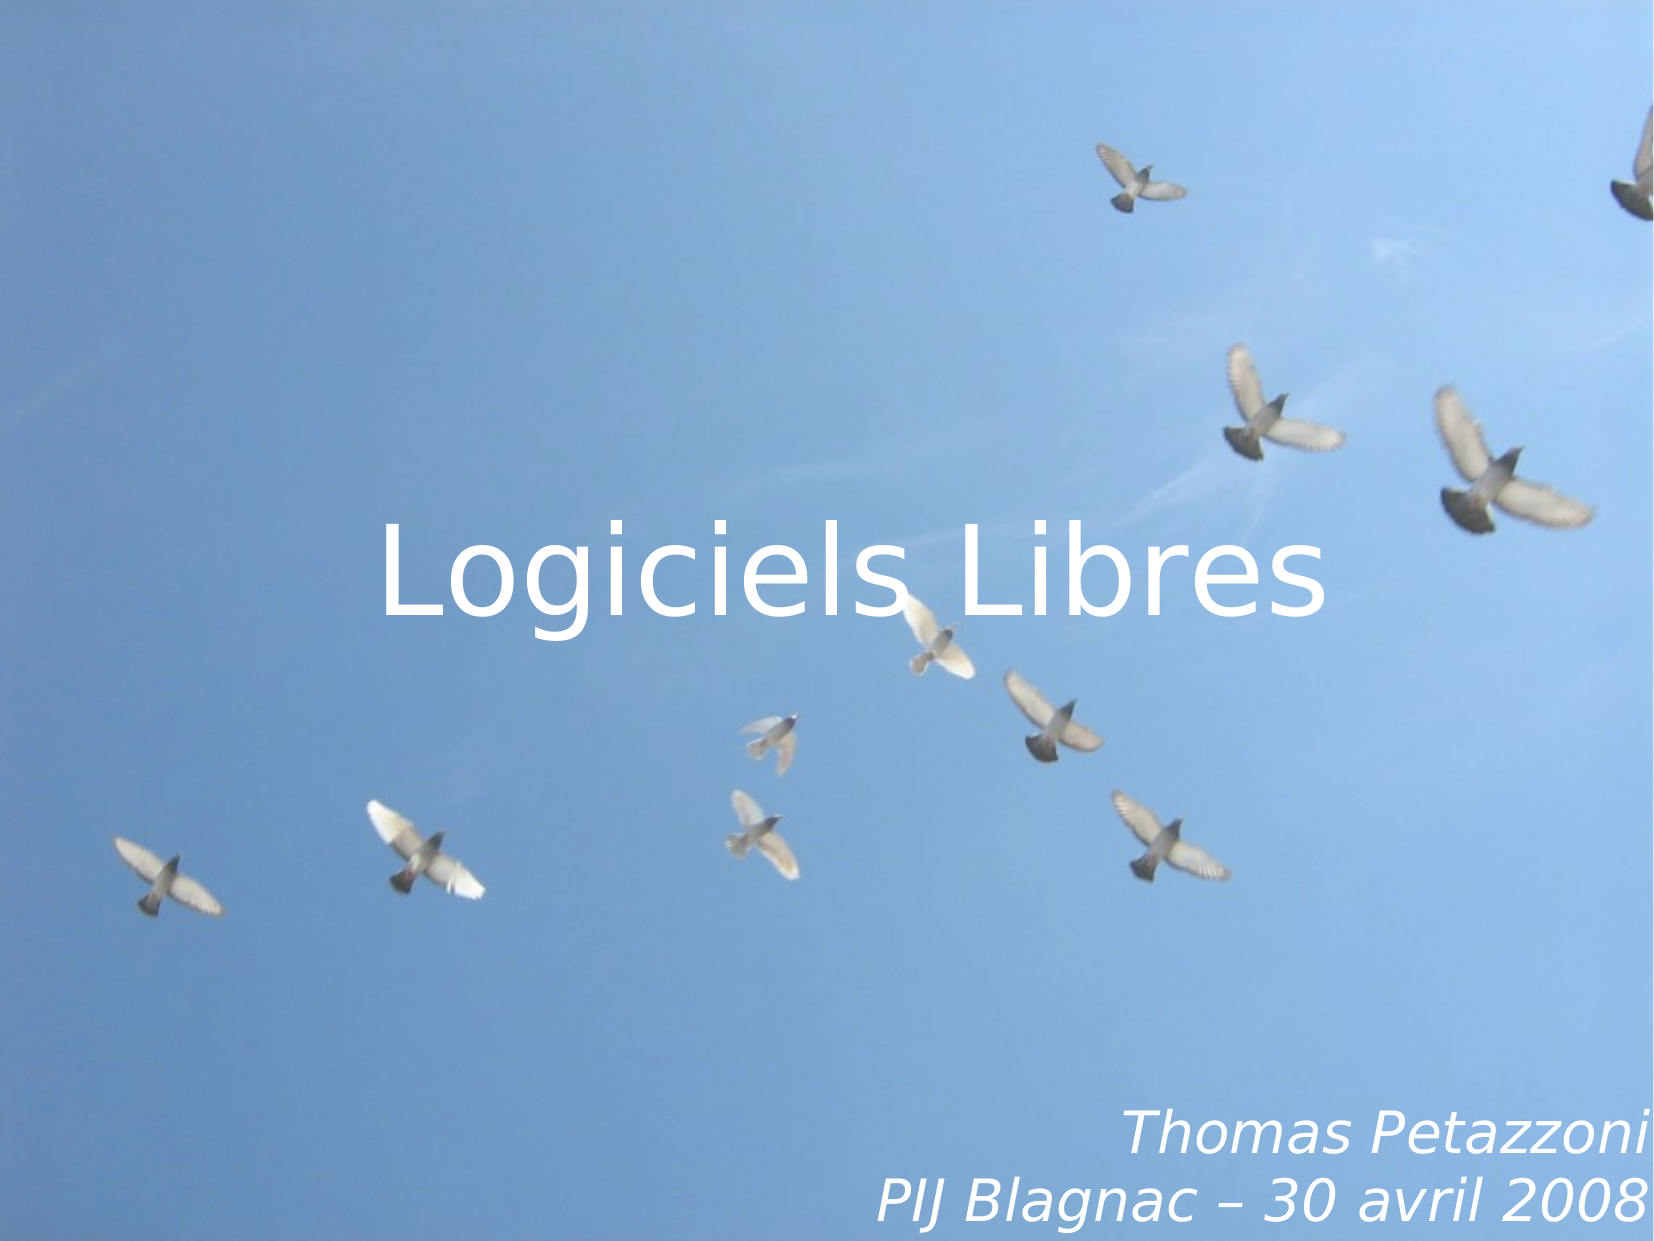

# Logiciels Libres
Thomas Petazzoni
PIJ Blagnac – 30 avril 2008